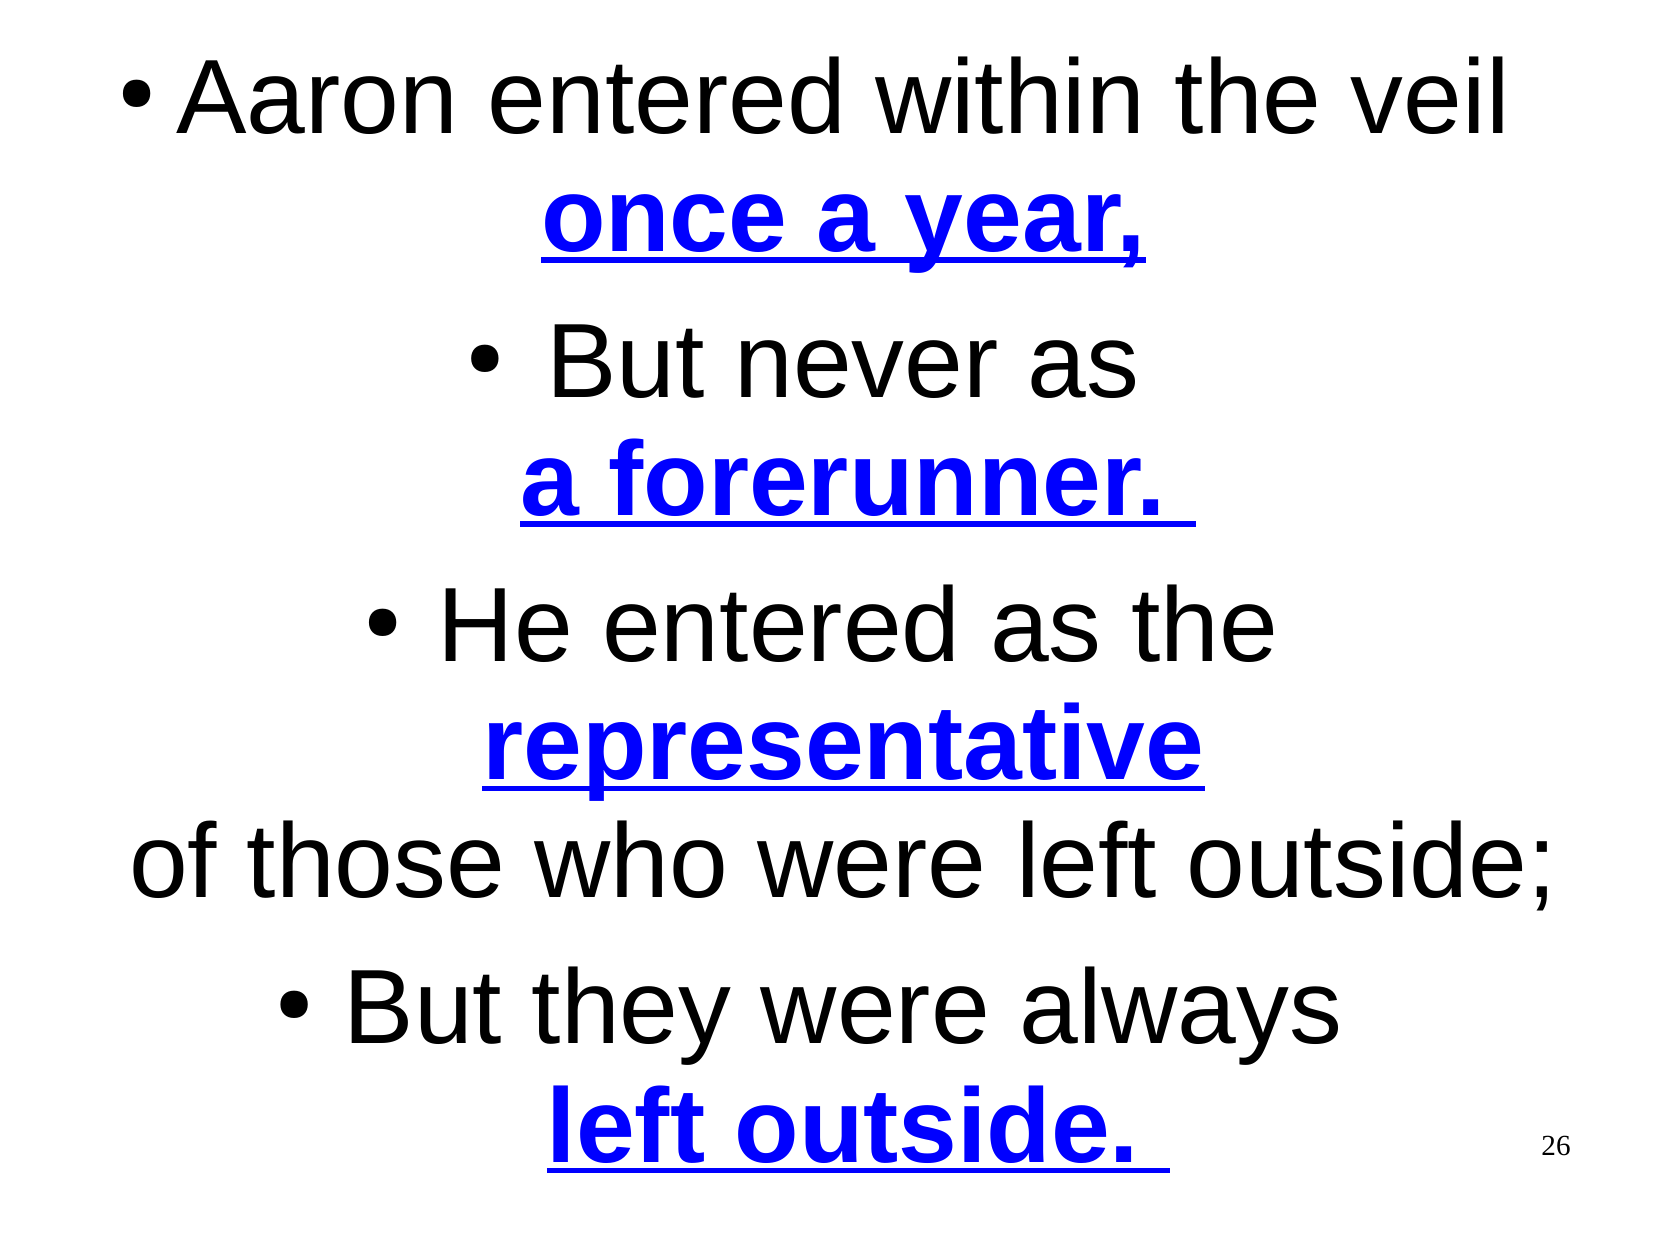

# Aaron entered within the veil once a year,
But never as
a forerunner.
He entered as the representative
of those who were left outside;
But they were always
left outside.
26